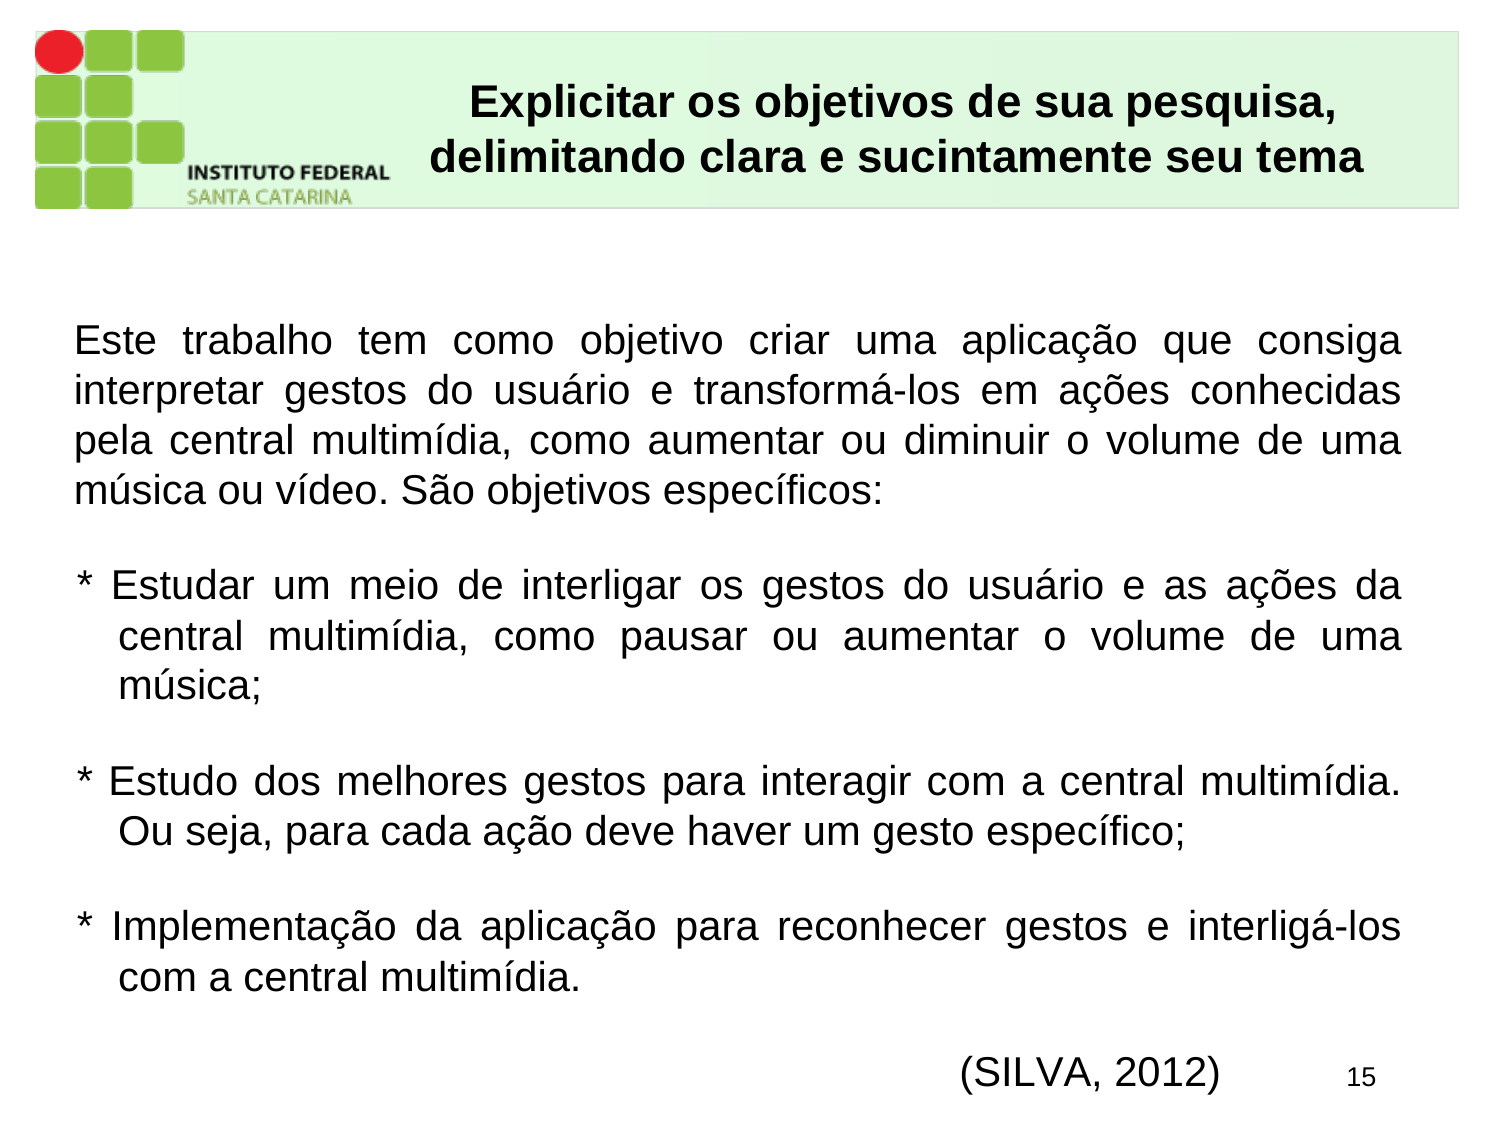

# Explicitar os objetivos de sua pesquisa, delimitando clara e sucintamente seu tema
Este trabalho tem como objetivo criar uma aplicação que consiga interpretar gestos do usuário e transformá-los em ações conhecidas pela central multimídia, como aumentar ou diminuir o volume de uma música ou vídeo. São objetivos específicos:
* Estudar um meio de interligar os gestos do usuário e as ações da central multimídia, como pausar ou aumentar o volume de uma música;
* Estudo dos melhores gestos para interagir com a central multimídia. Ou seja, para cada ação deve haver um gesto específico;
* Implementação da aplicação para reconhecer gestos e interligá-los com a central multimídia.
 (SILVA, 2012)
15